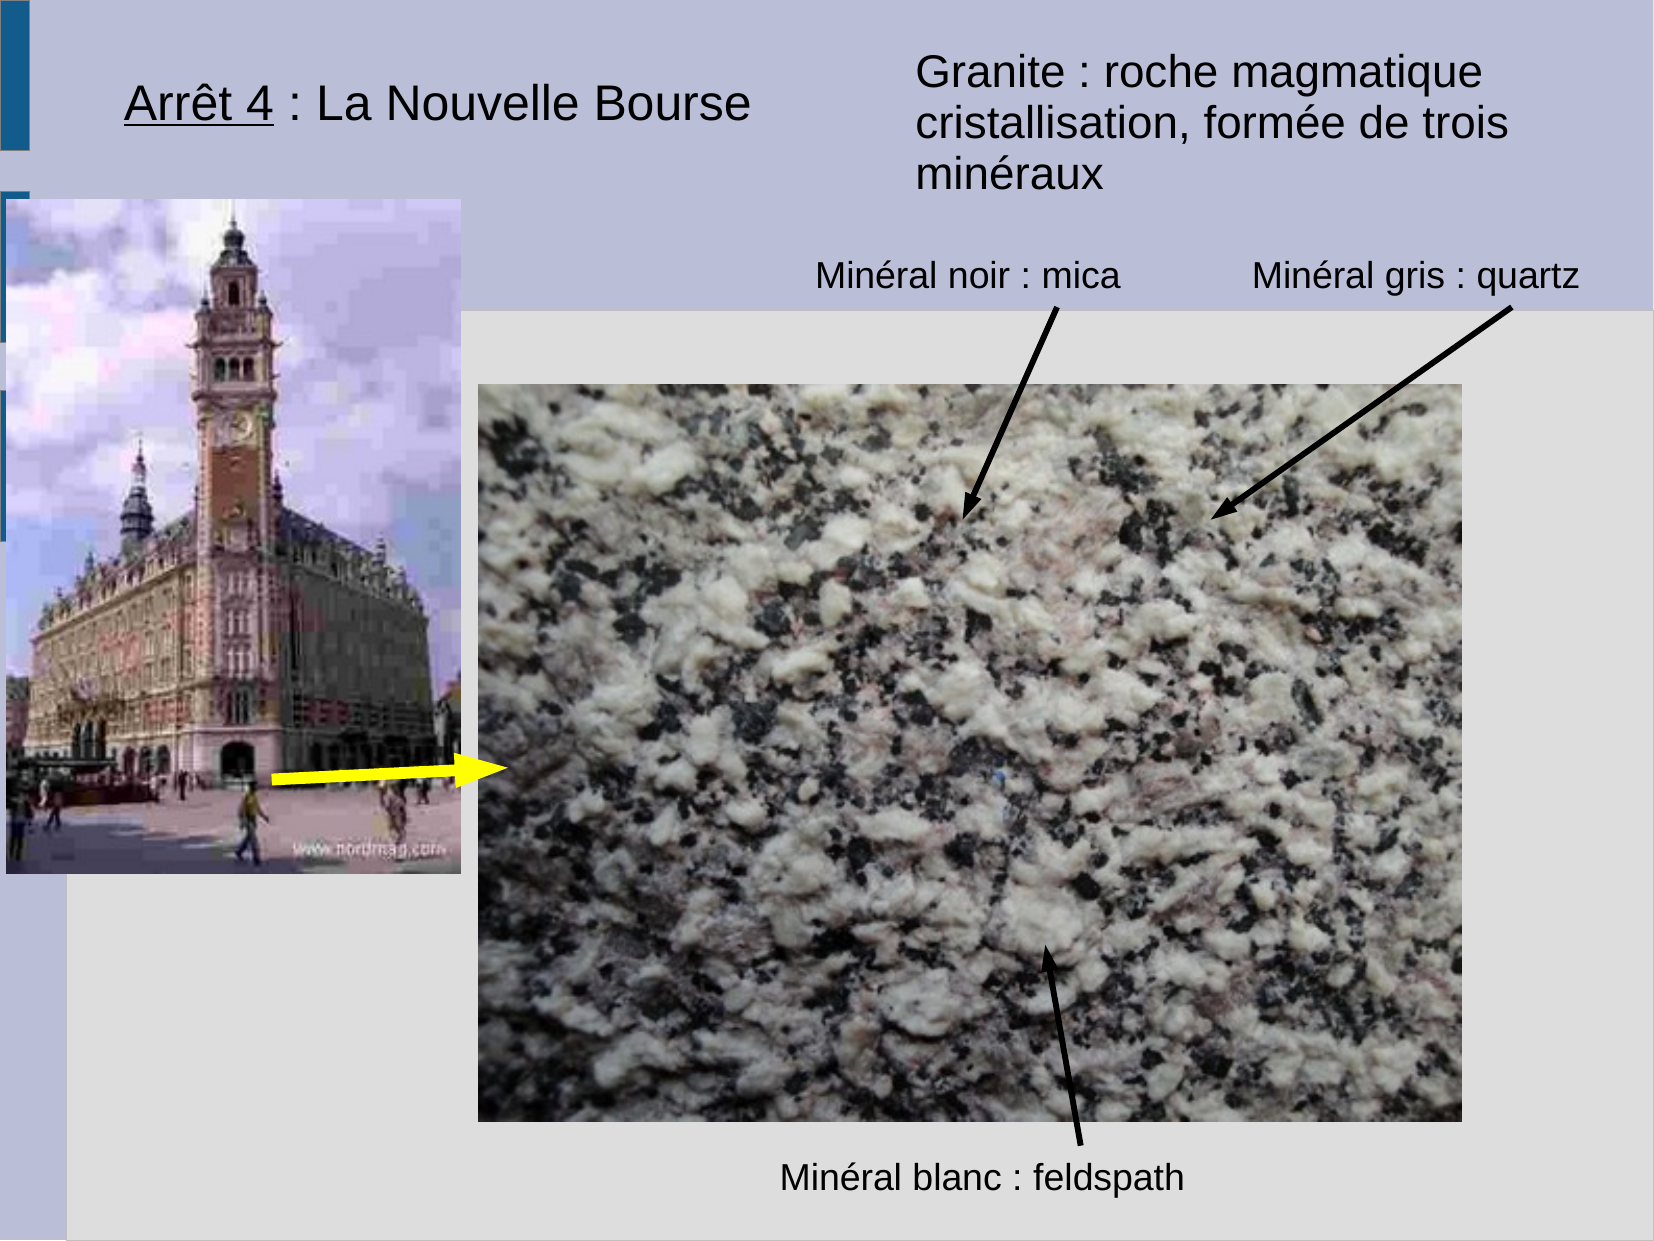

Granite : roche magmatique cristallisation, formée de trois minéraux
Arrêt 4 : La Nouvelle Bourse
Minéral noir : mica
Minéral gris : quartz
Minéral blanc : feldspath